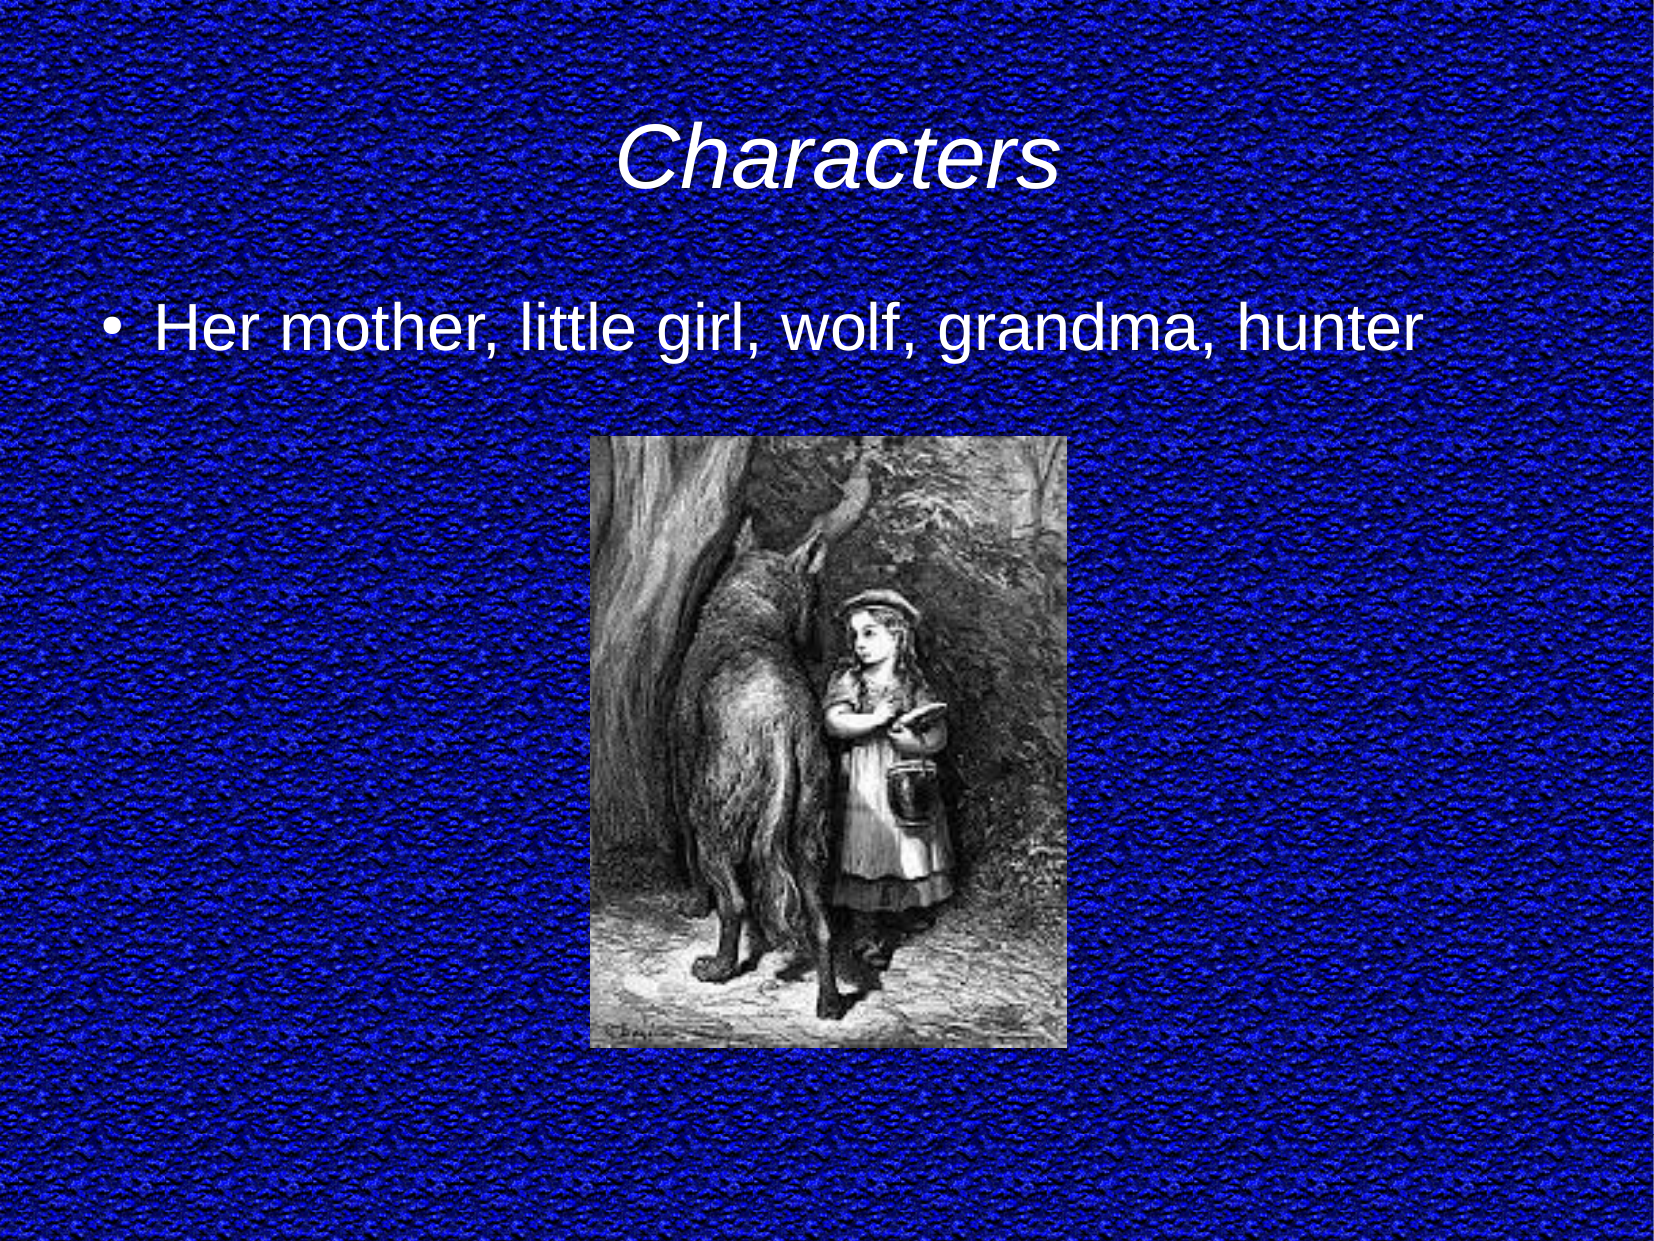

# Characters
Her mother, little girl, wolf, grandma, hunter